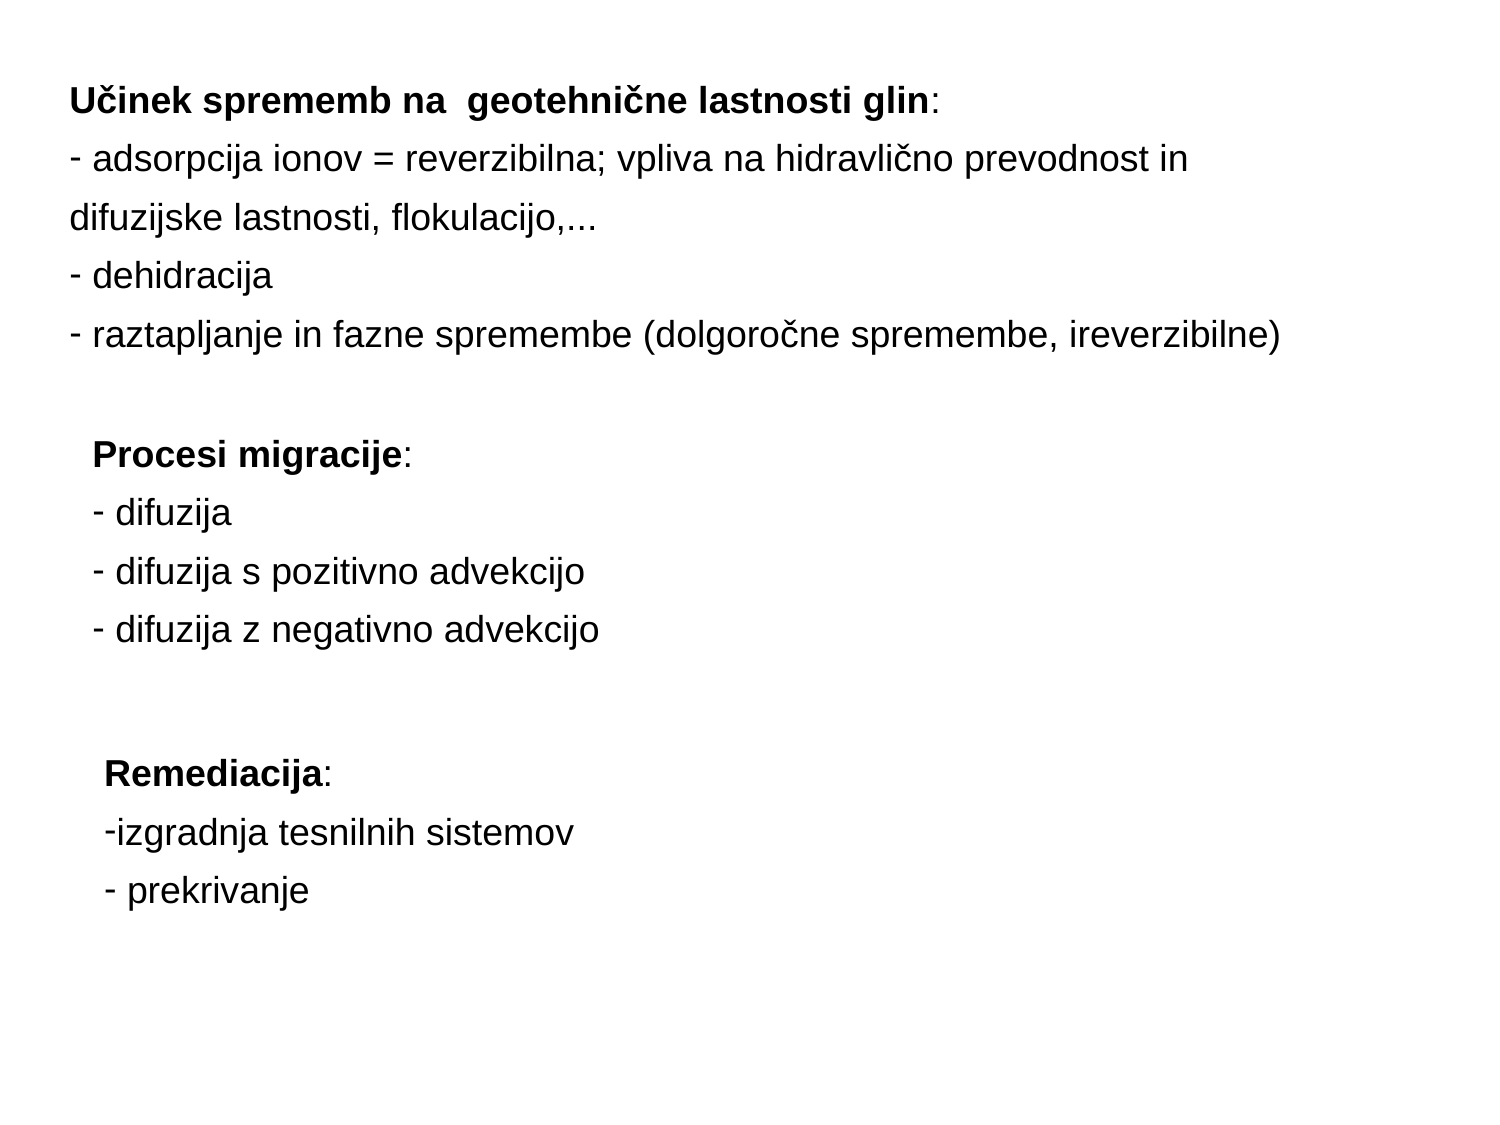

Učinek sprememb na geotehnične lastnosti glin:
 adsorpcija ionov = reverzibilna; vpliva na hidravlično prevodnost in
difuzijske lastnosti, flokulacijo,...
 dehidracija
 raztapljanje in fazne spremembe (dolgoročne spremembe, ireverzibilne)
Procesi migracije:
 difuzija
 difuzija s pozitivno advekcijo
 difuzija z negativno advekcijo
Remediacija:
izgradnja tesnilnih sistemov
 prekrivanje